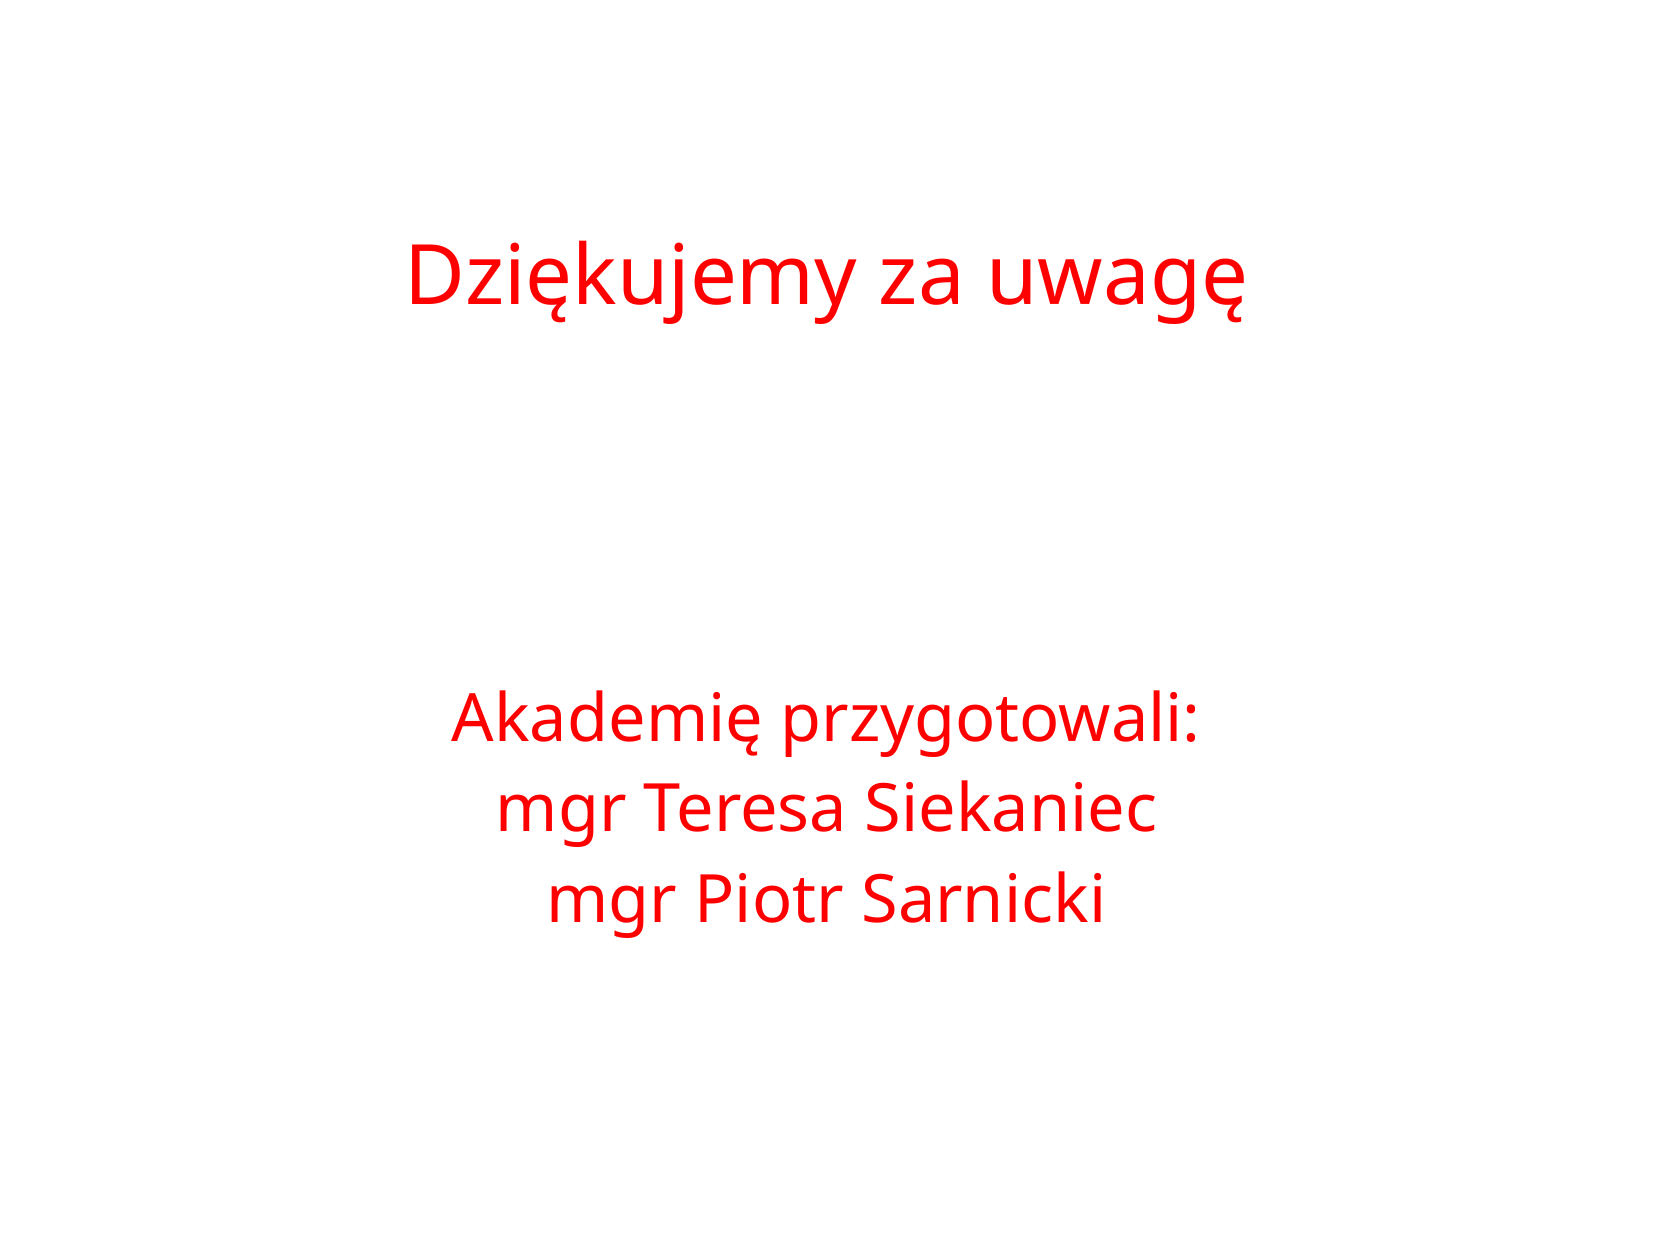

# Dziękujemy za uwagę
Akademię przygotowali:
mgr Teresa Siekaniec
mgr Piotr Sarnicki